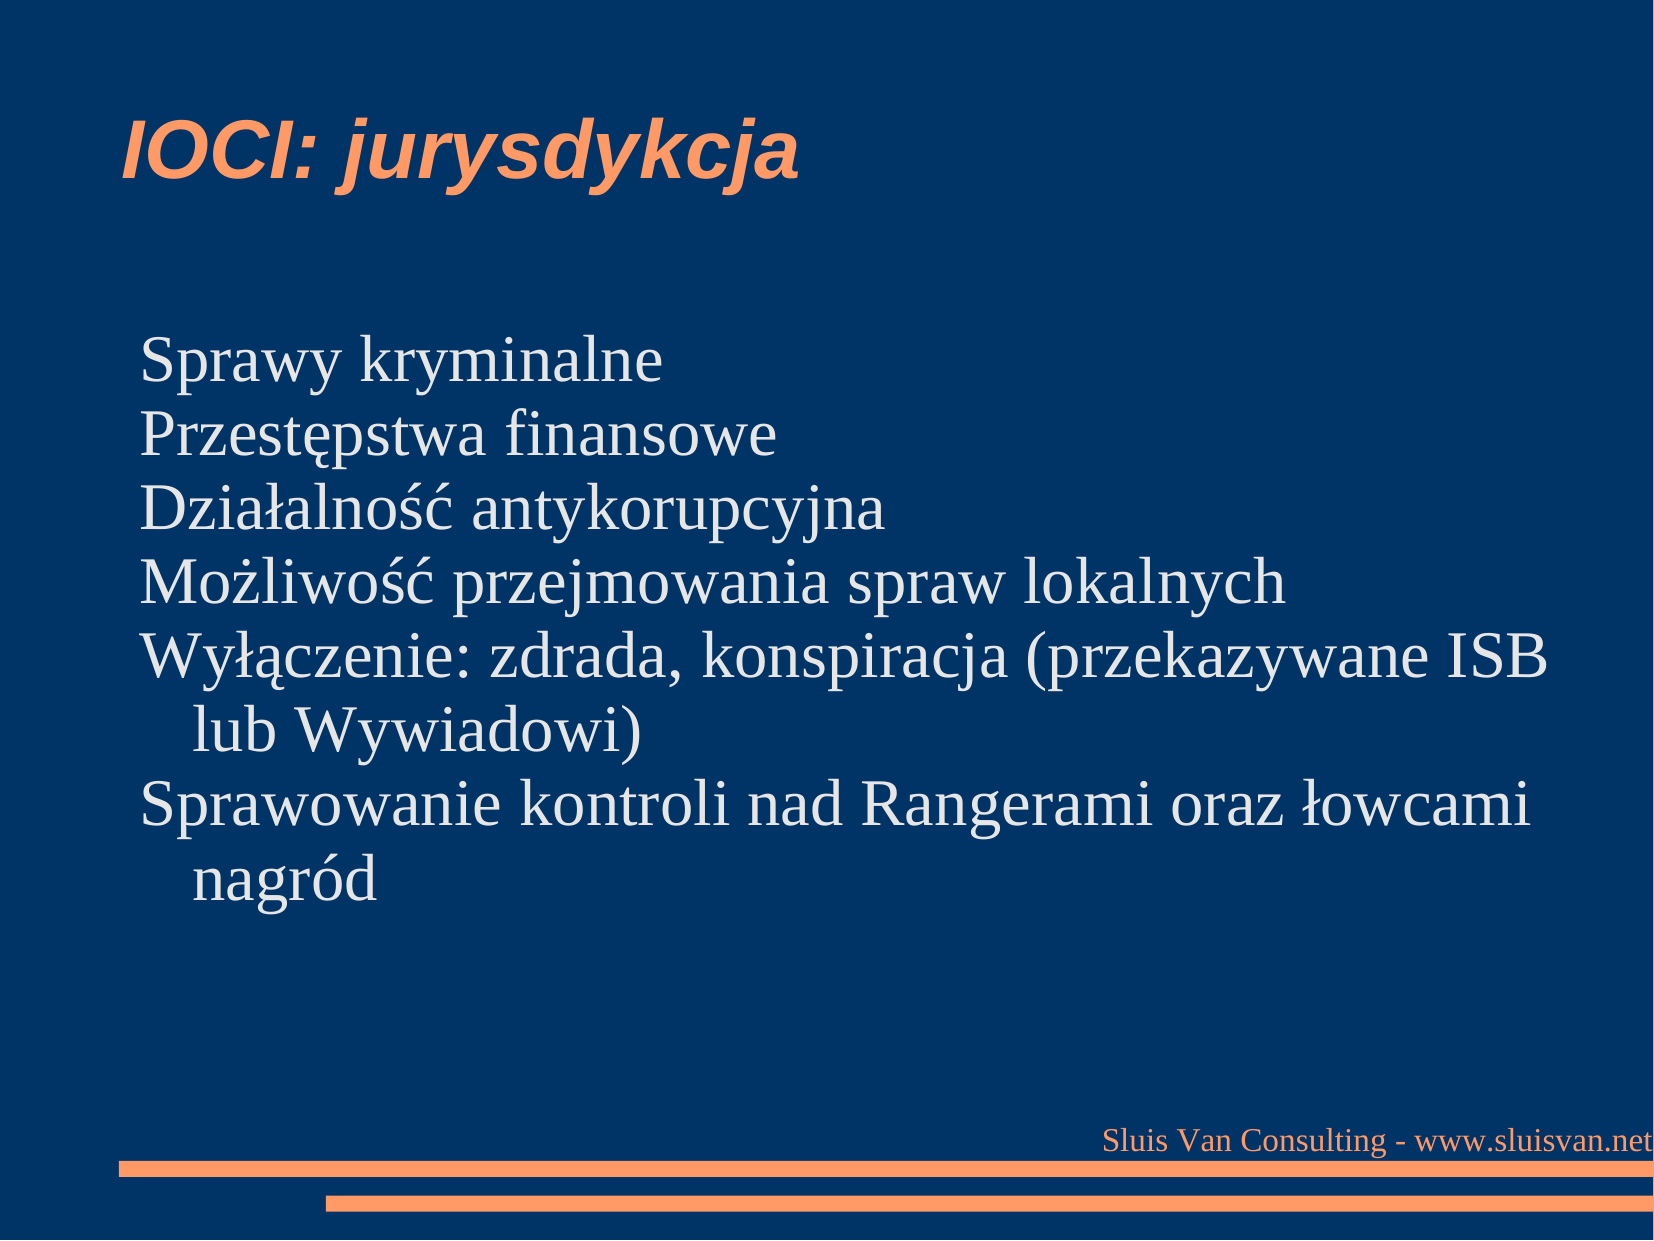

# IOCI: jurysdykcja
Sprawy kryminalne
Przestępstwa finansowe
Działalność antykorupcyjna
Możliwość przejmowania spraw lokalnych
Wyłączenie: zdrada, konspiracja (przekazywane ISB lub Wywiadowi)
Sprawowanie kontroli nad Rangerami oraz łowcami nagród
Sluis Van Consulting - www.sluisvan.net